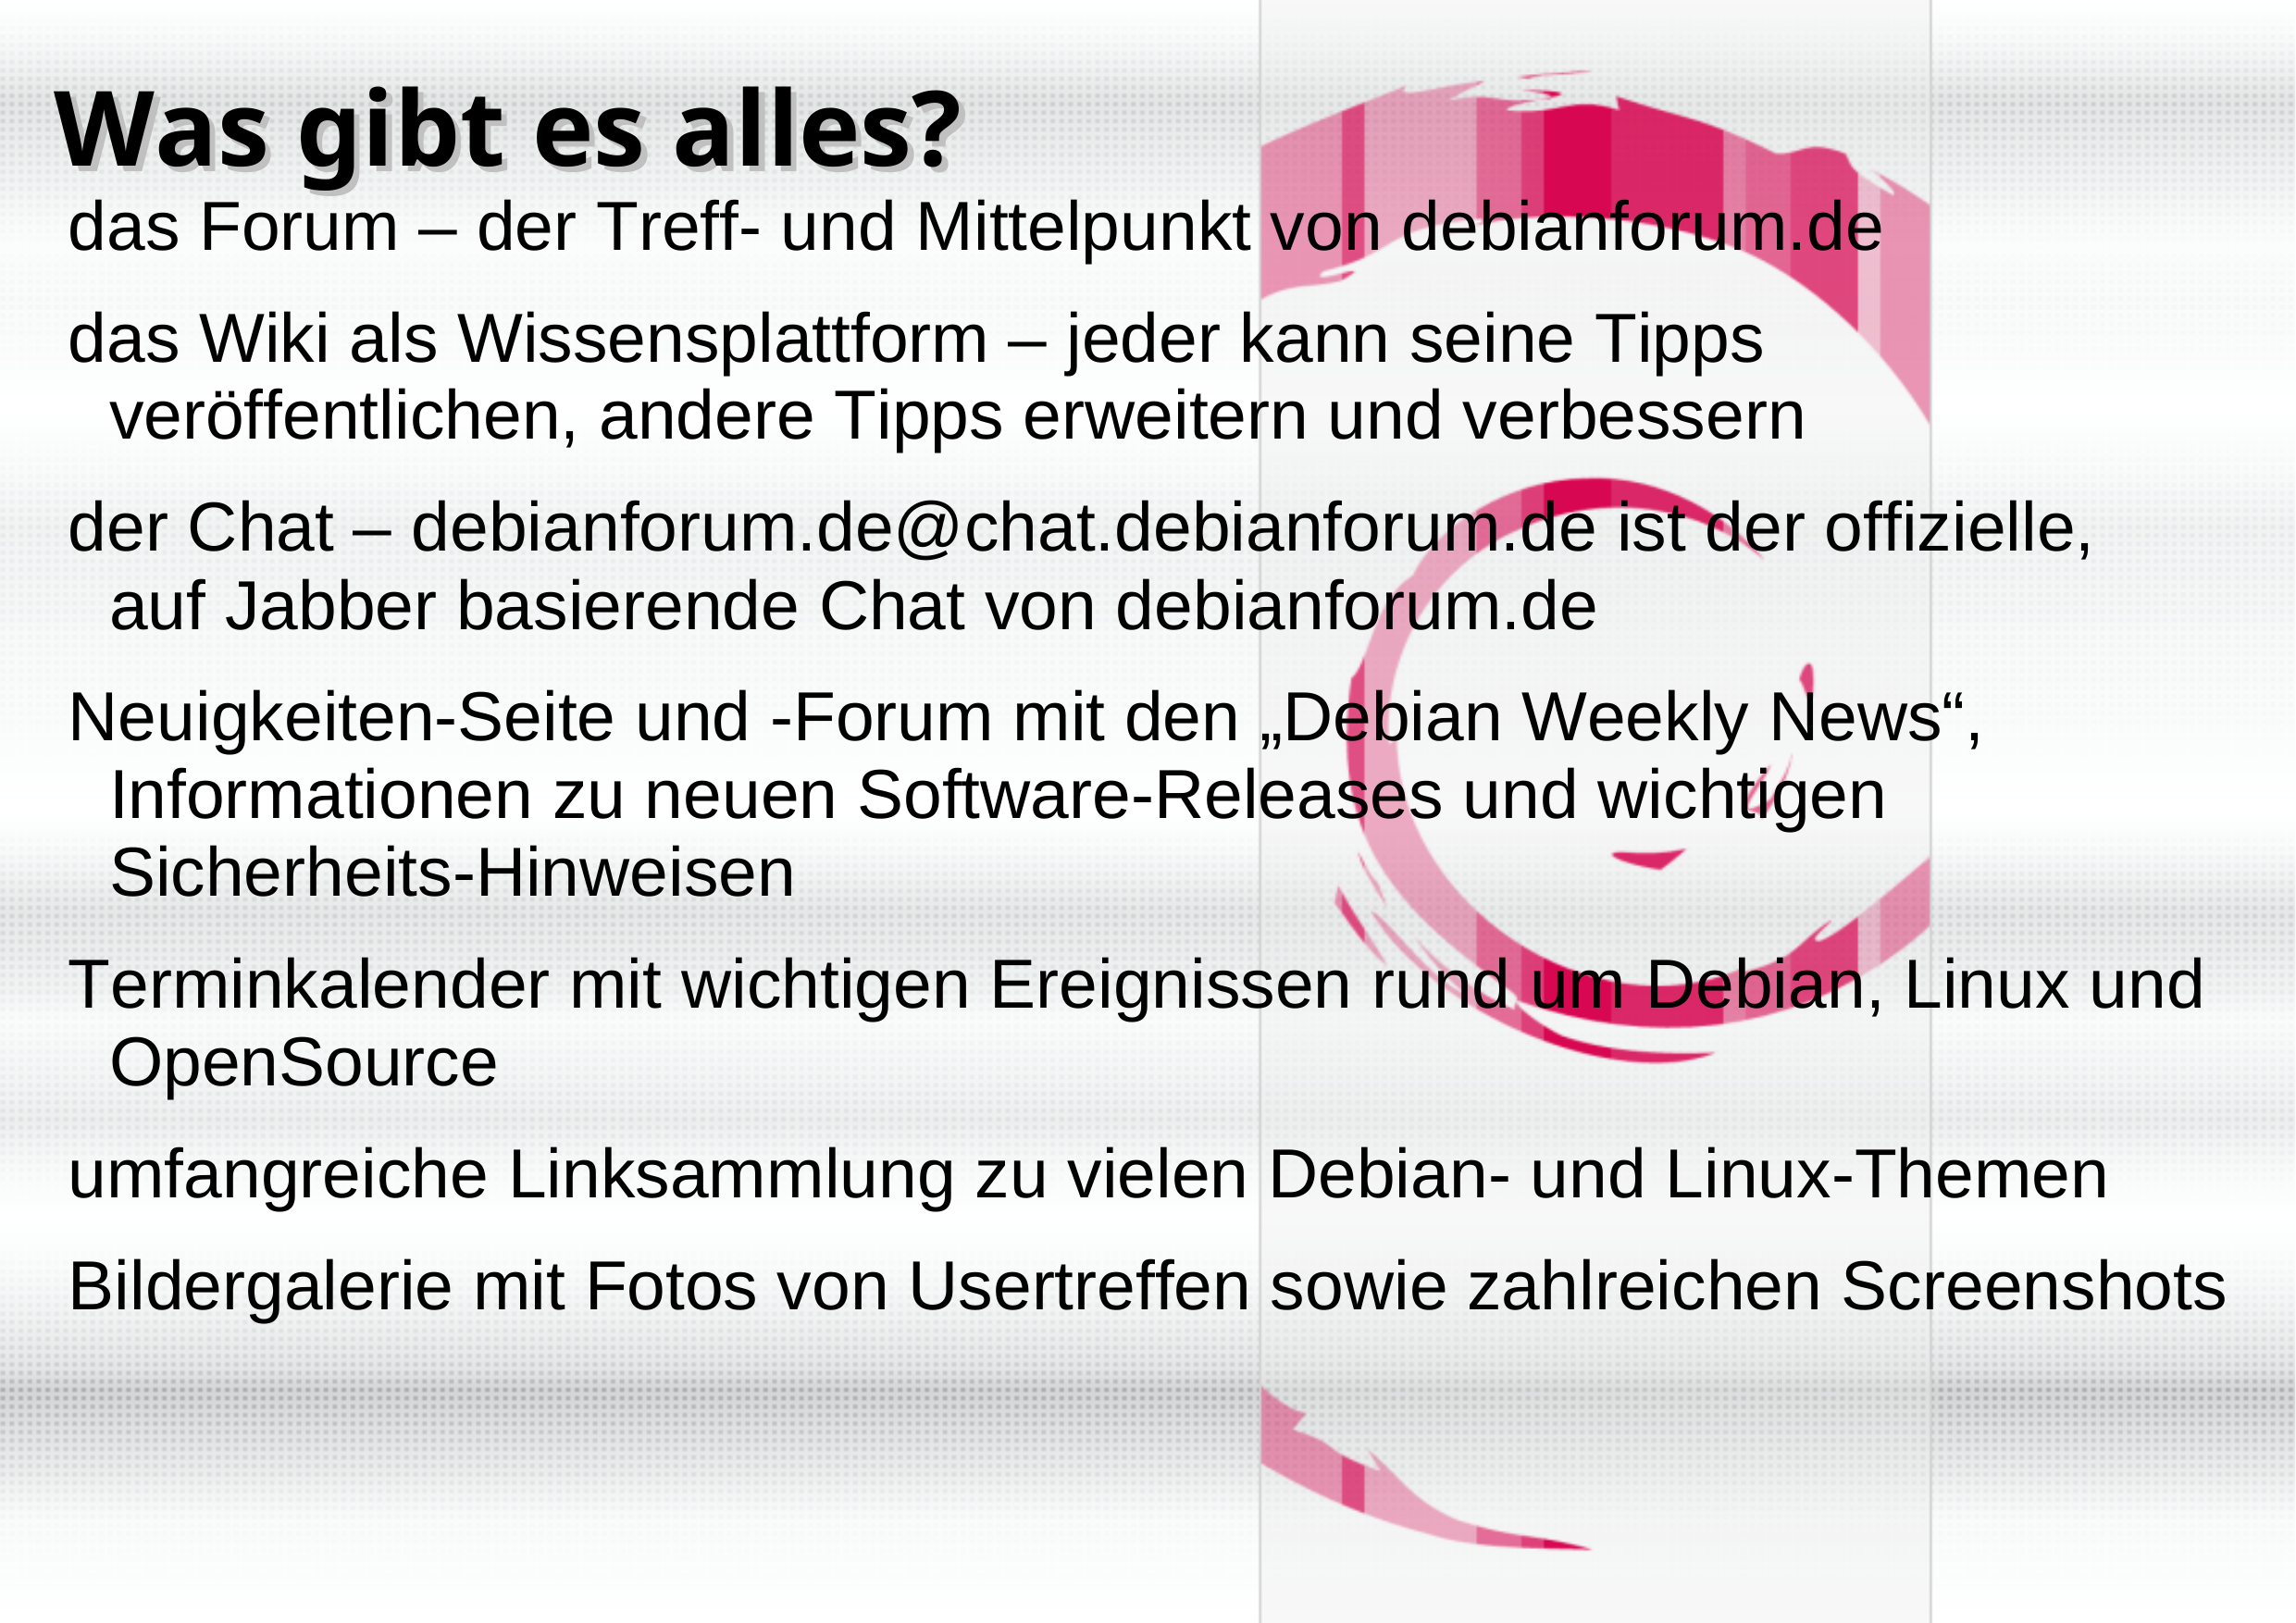

Was gibt es alles?
das Forum – der Treff- und Mittelpunkt von debianforum.de
das Wiki als Wissensplattform – jeder kann seine Tipps veröffentlichen, andere Tipps erweitern und verbessern
der Chat – debianforum.de@chat.debianforum.de ist der offizielle,
auf Jabber basierende Chat von debianforum.de
Neuigkeiten-Seite und -Forum mit den „Debian Weekly News“, Informationen zu neuen Software-Releases und wichtigen Sicherheits-Hinweisen
Terminkalender mit wichtigen Ereignissen rund um Debian, Linux und OpenSource
umfangreiche Linksammlung zu vielen Debian- und Linux-Themen
Bildergalerie mit Fotos von Usertreffen sowie zahlreichen Screenshots